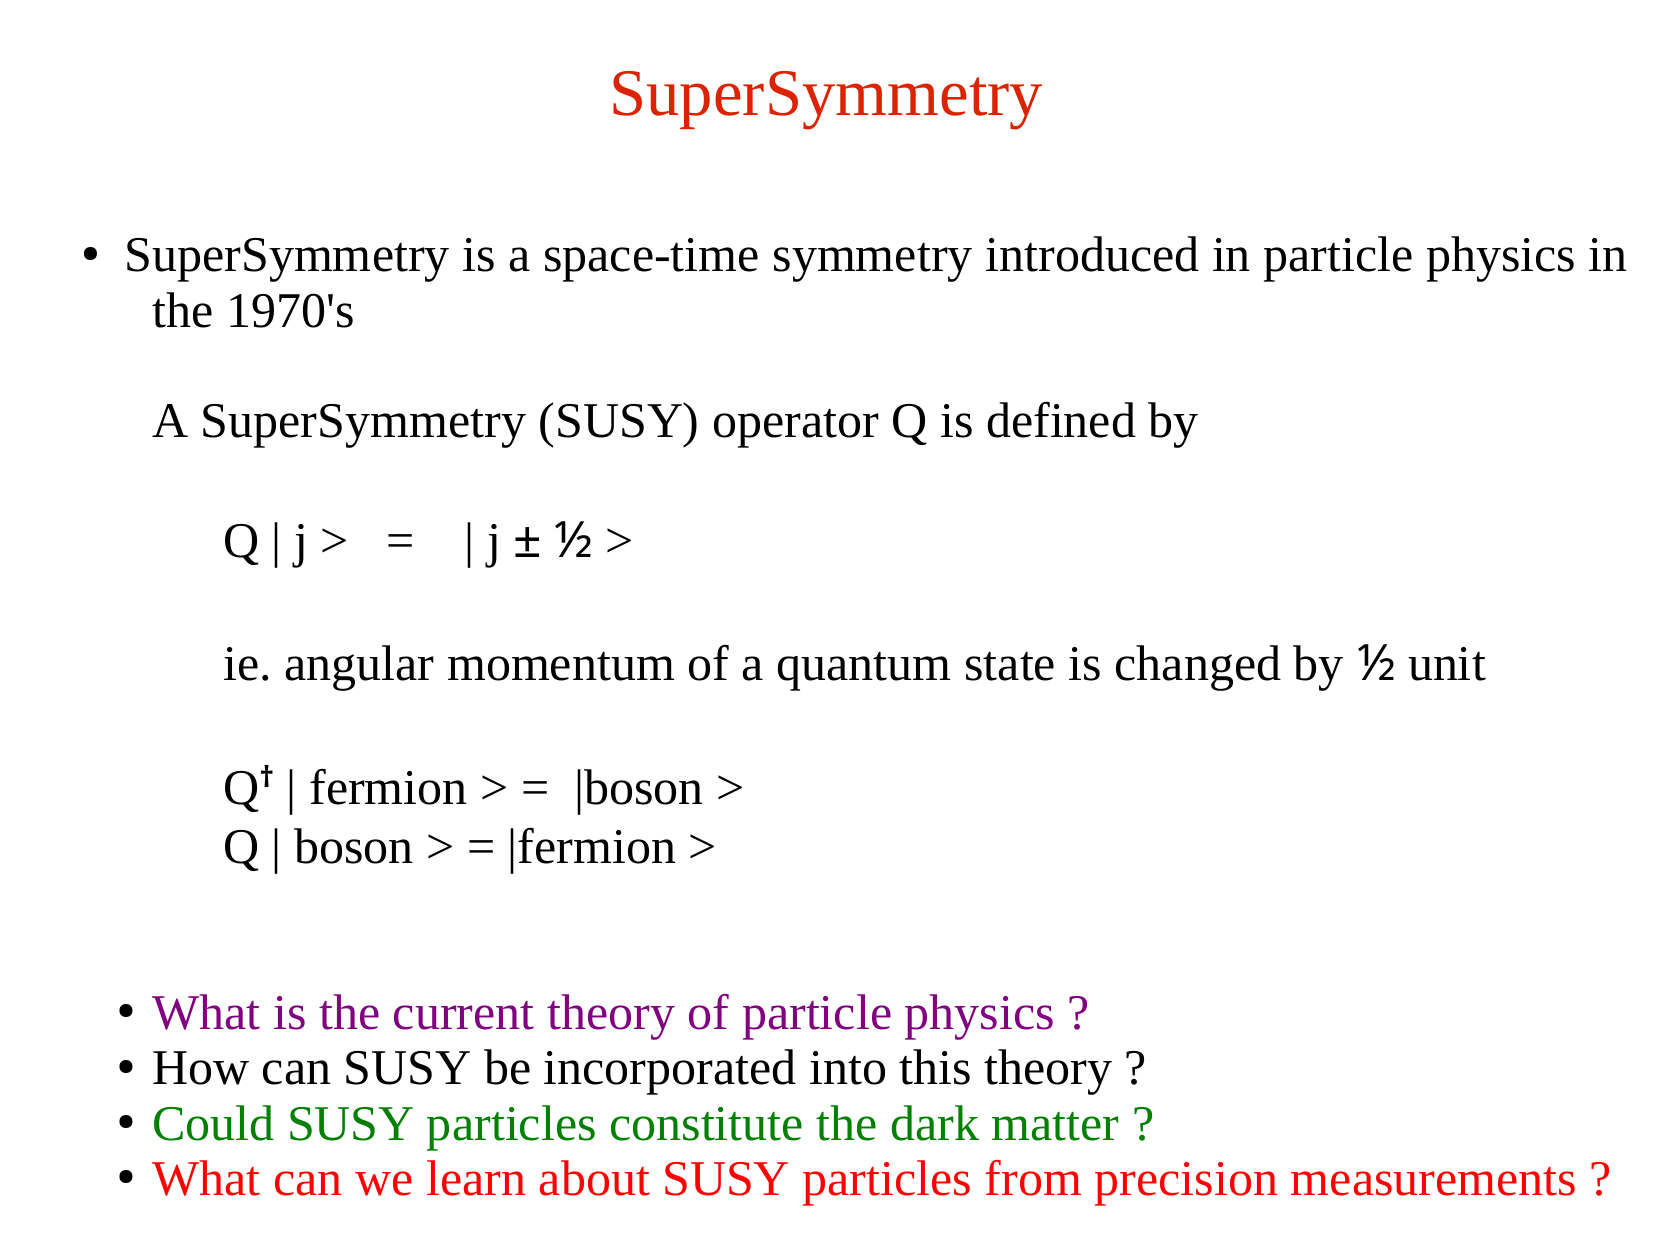

# SuperSymmetry
 SuperSymmetry is a space-time symmetry introduced in particle physics in
the 1970's
A SuperSymmetry (SUSY) operator Q is defined by
Q | j > = | j ± ½ >
ie. angular momentum of a quantum state is changed by ½ unit
Q† | fermion > = |boson >
Q | boson > = |fermion >
What is the current theory of particle physics ?
How can SUSY be incorporated into this theory ?
Could SUSY particles constitute the dark matter ?
What can we learn about SUSY particles from precision measurements ?